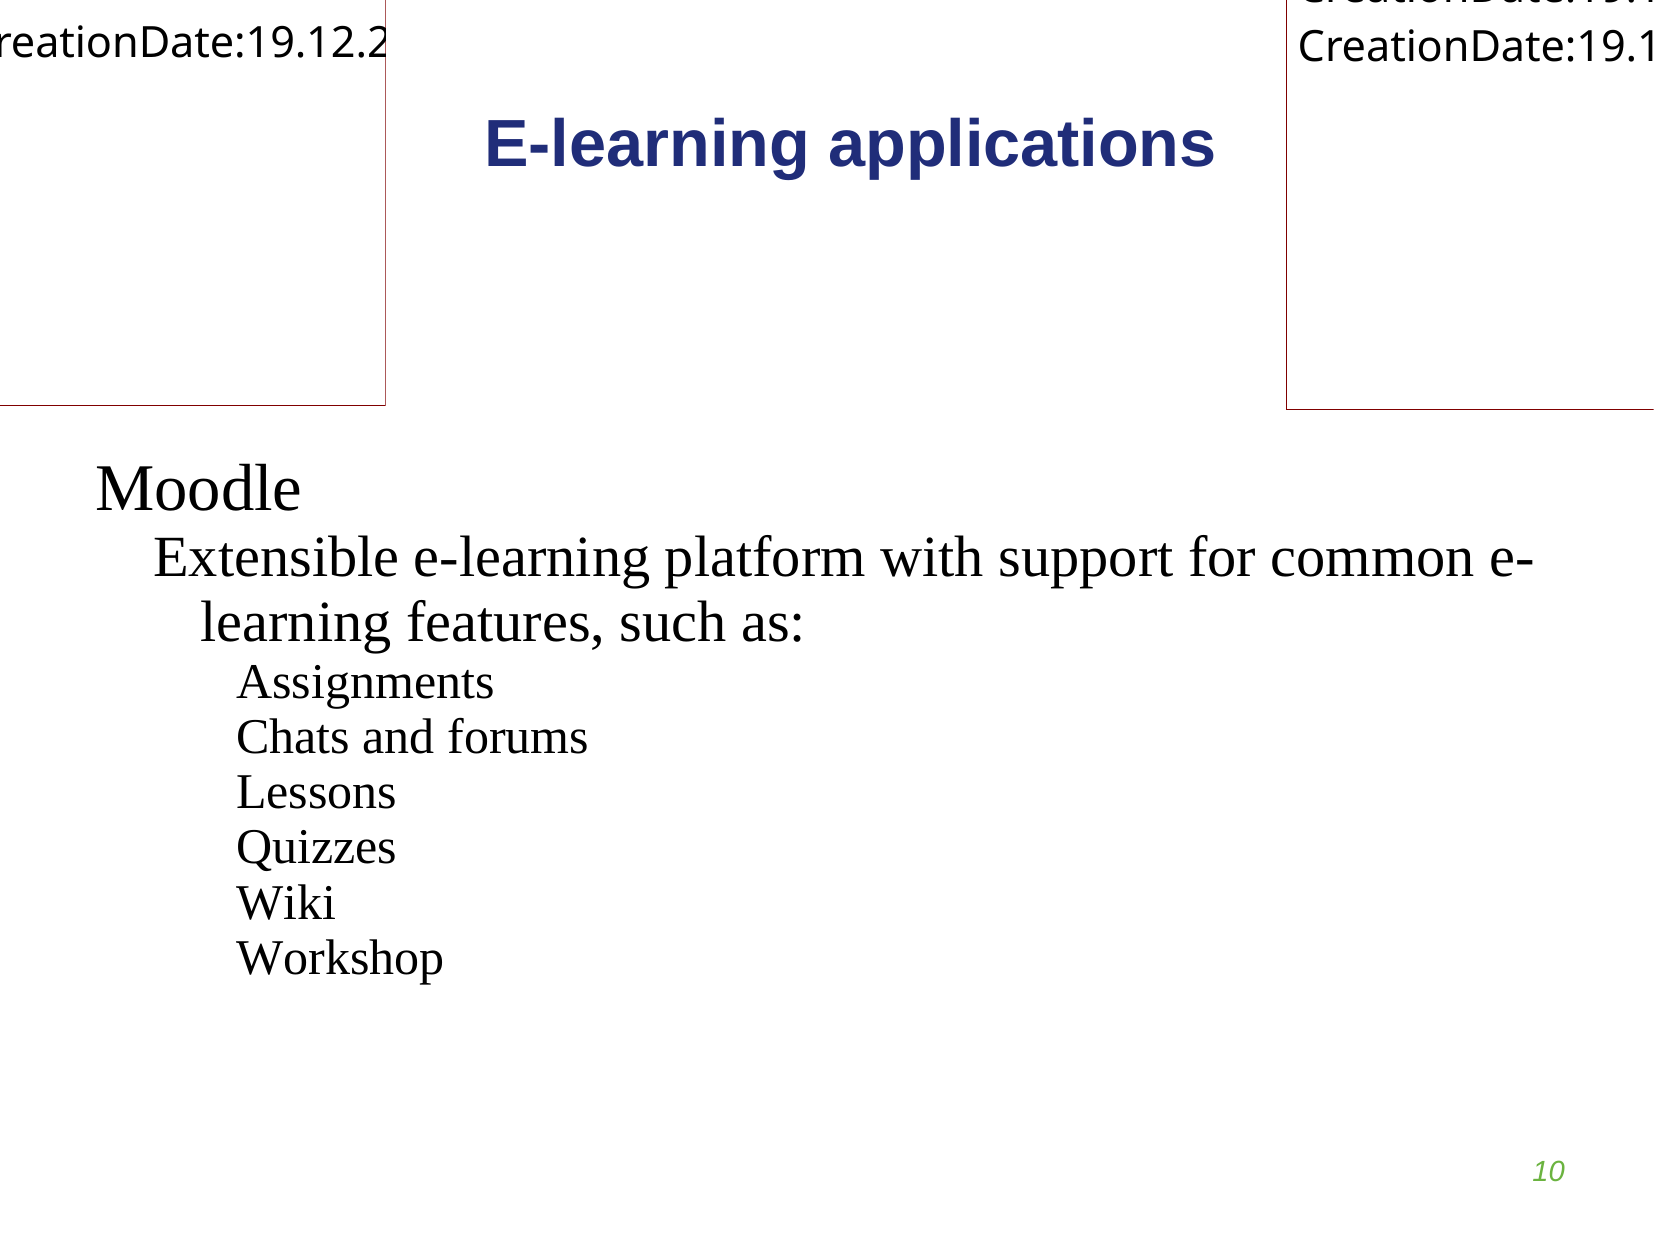

# E-learning applications
Moodle
Extensible e-learning platform with support for common e-learning features, such as:
Assignments
Chats and forums
Lessons
Quizzes
Wiki
Workshop